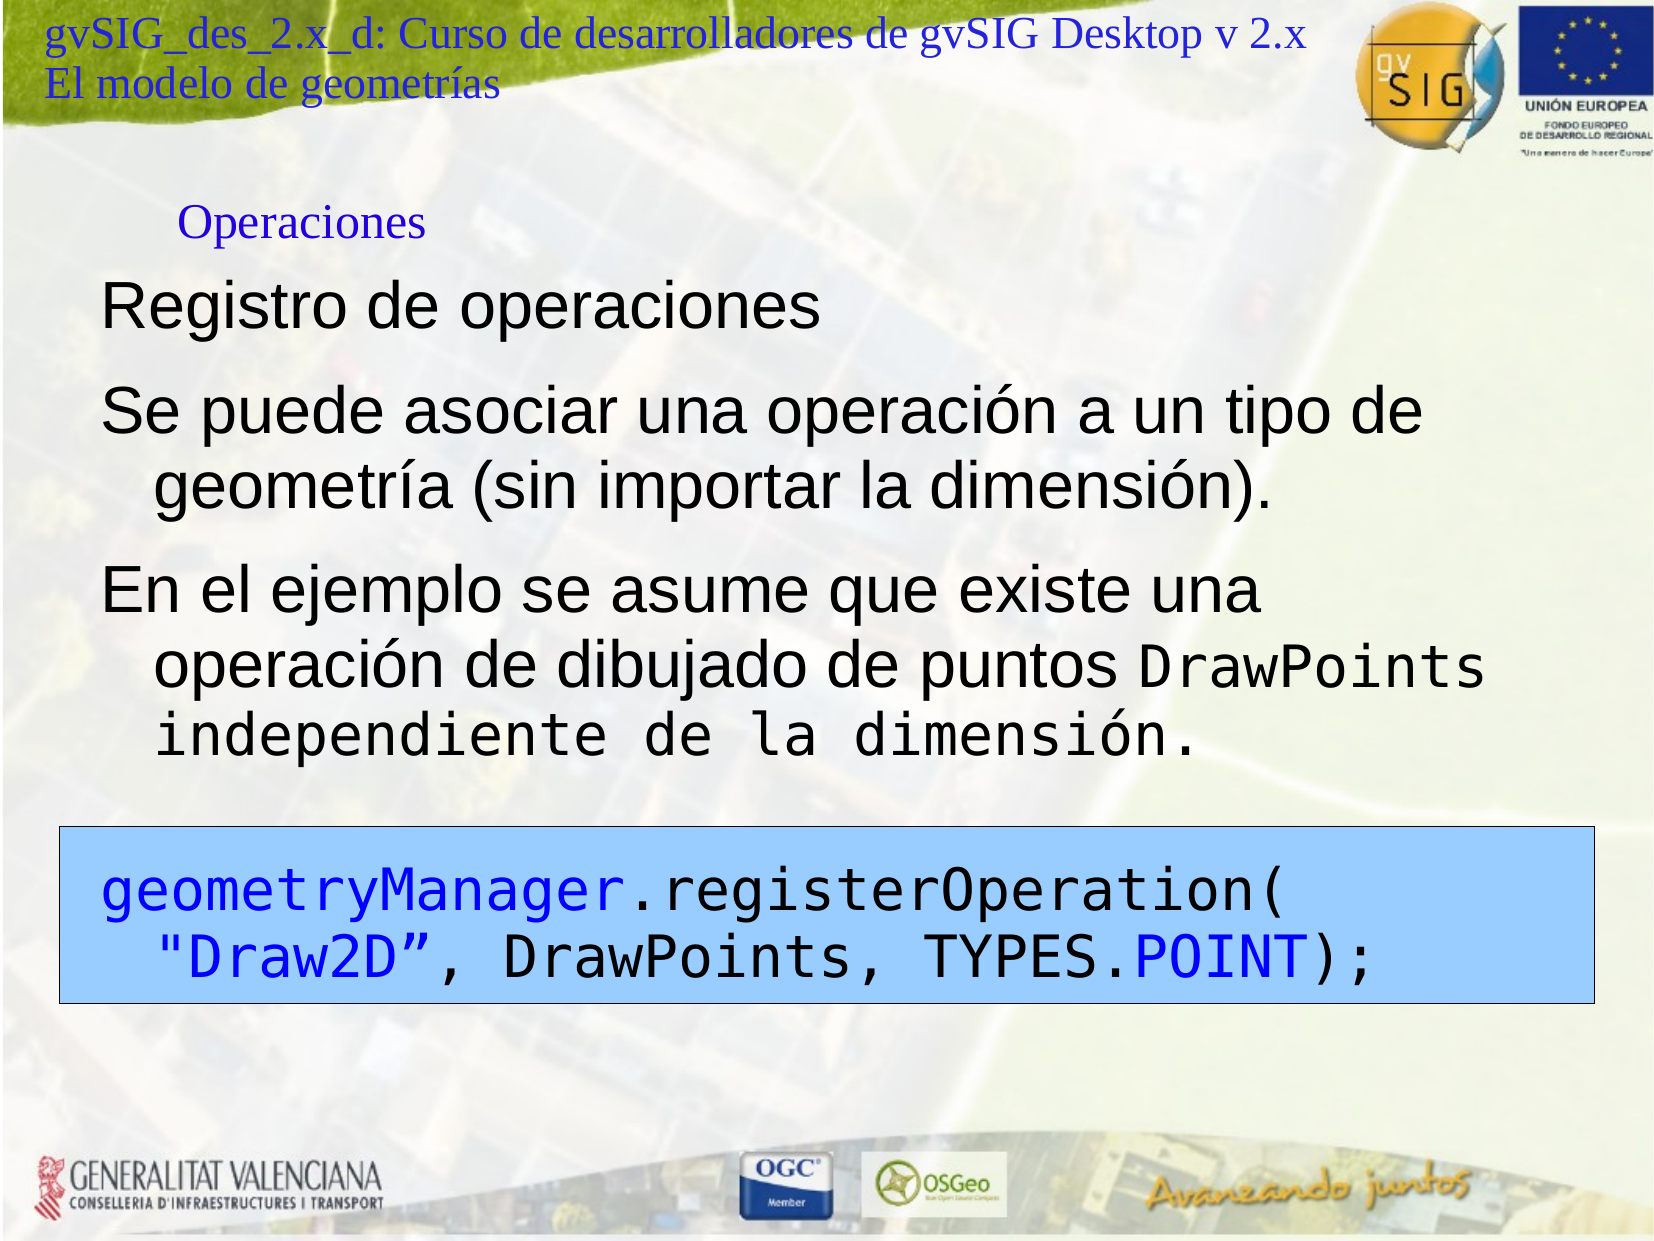

Operaciones
# Registro de operaciones
Se puede asociar una operación a un tipo de geometría (sin importar la dimensión).
En el ejemplo se asume que existe una operación de dibujado de puntos DrawPoints independiente de la dimensión.
geometryManager.registerOperation( "Draw2D”, DrawPoints, TYPES.POINT);